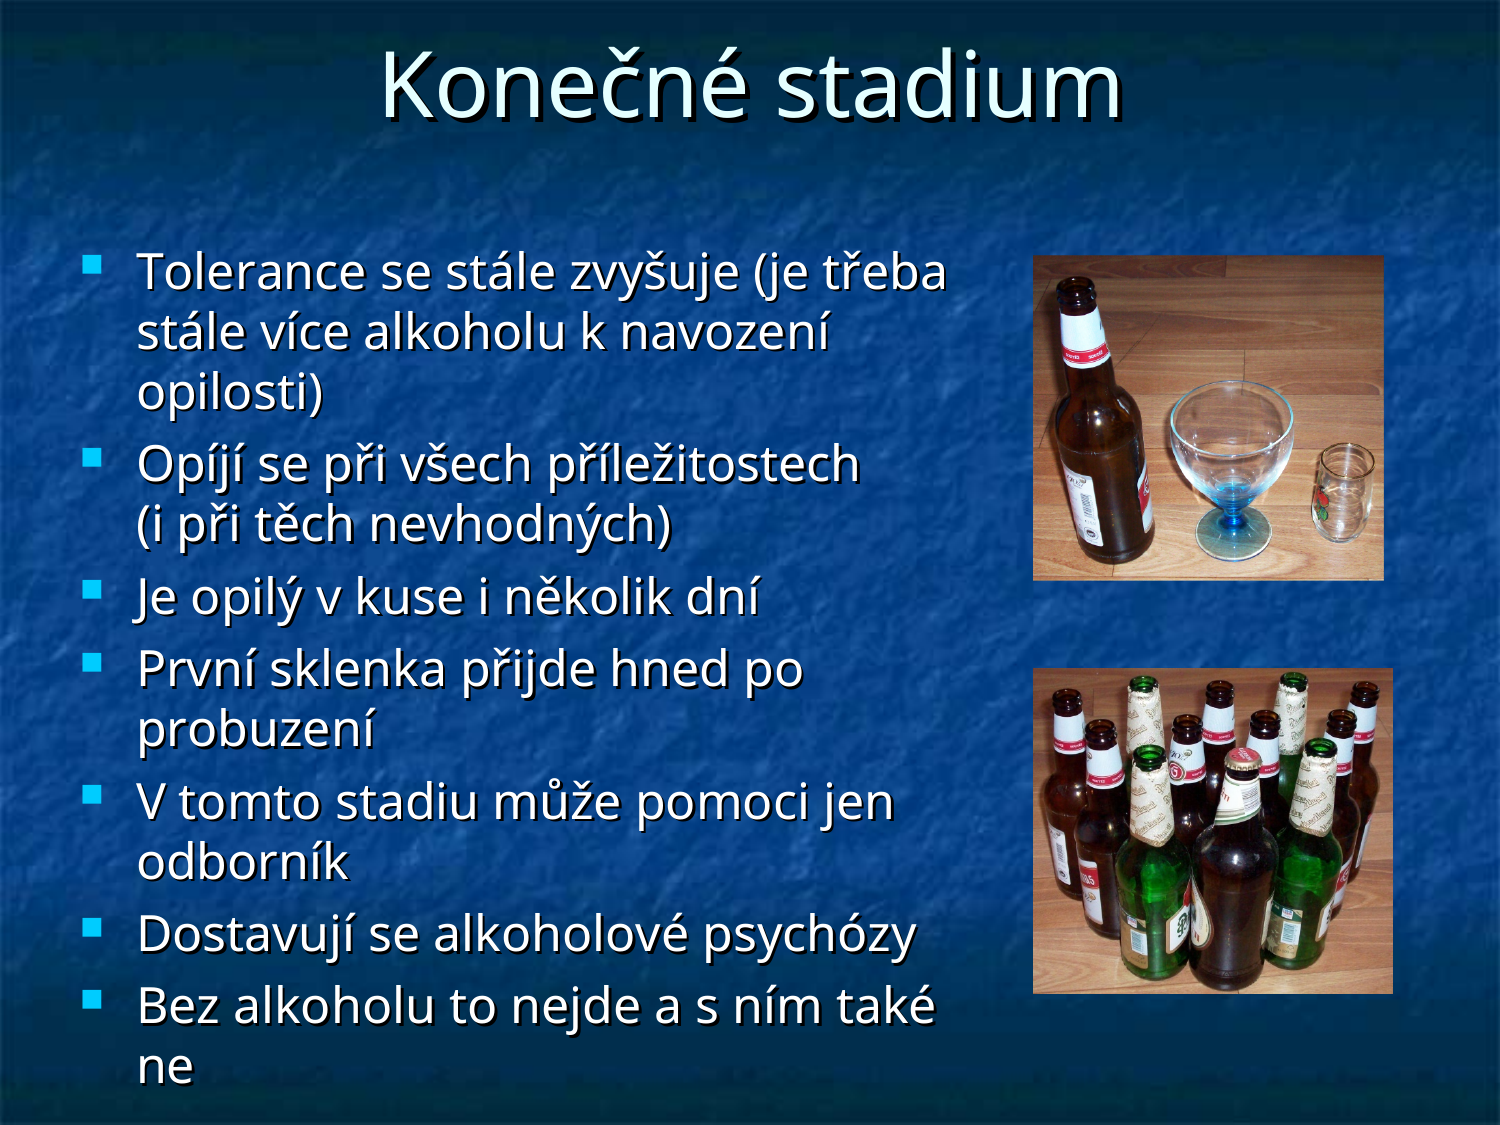

# Konečné stadium
Tolerance se stále zvyšuje (je třeba stále více alkoholu k navození opilosti)
Opíjí se při všech příležitostech (i při těch nevhodných)
Je opilý v kuse i několik dní
První sklenka přijde hned po probuzení
V tomto stadiu může pomoci jen odborník
Dostavují se alkoholové psychózy
Bez alkoholu to nejde a s ním také ne